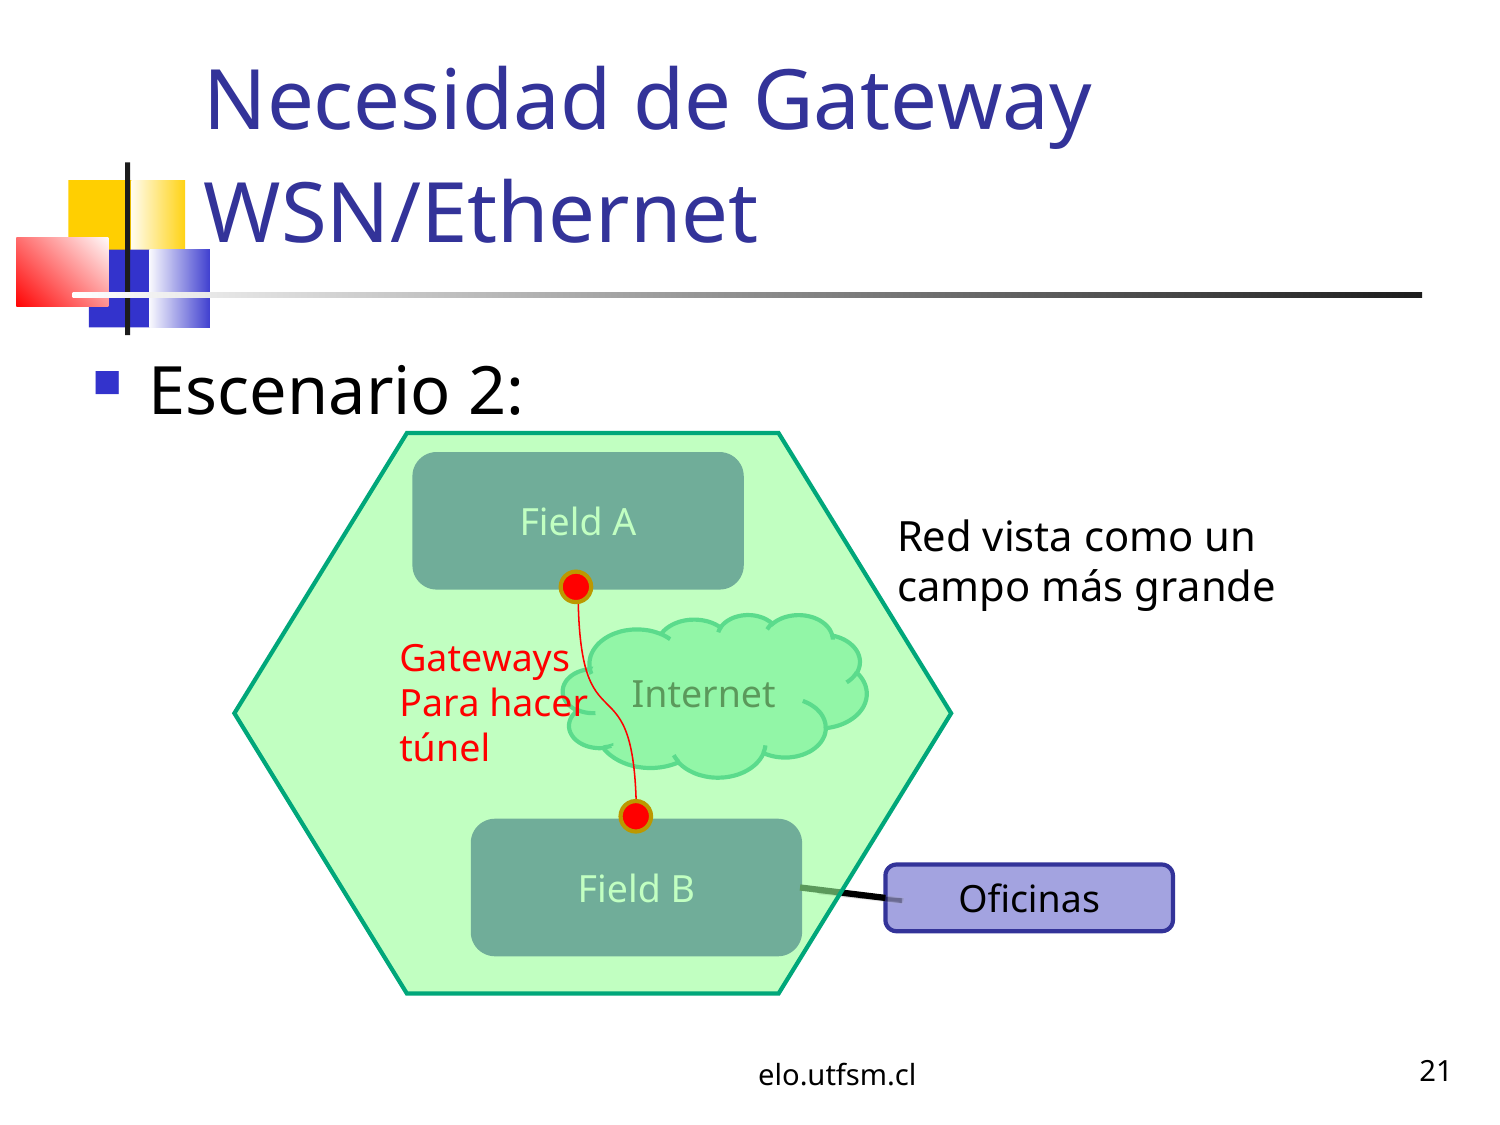

# Necesidad de Gateway WSN/Ethernet
Escenario 2:
Red vista como un
campo más grande
Field A
Gateways
Para hacer
túnel
Internet
Field B
Oficinas
elo.utfsm.cl